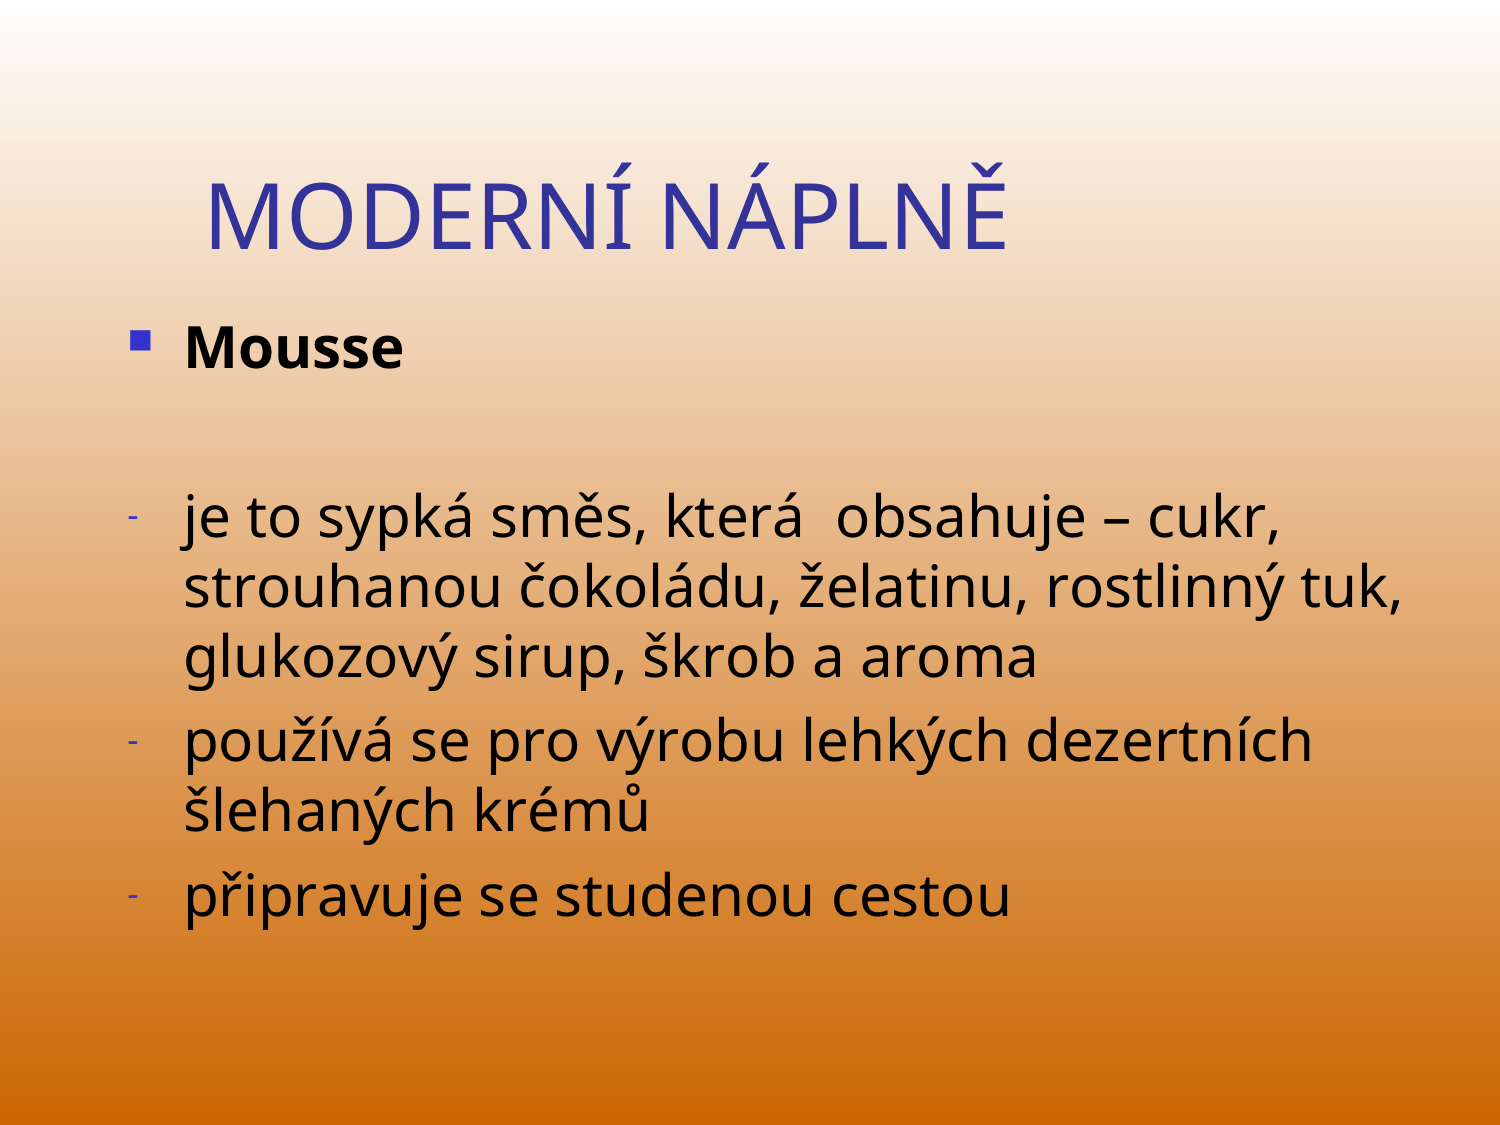

# MODERNÍ NÁPLNĚ
Mousse
je to sypká směs, která obsahuje – cukr, strouhanou čokoládu, želatinu, rostlinný tuk, glukozový sirup, škrob a aroma
používá se pro výrobu lehkých dezertních šlehaných krémů
připravuje se studenou cestou